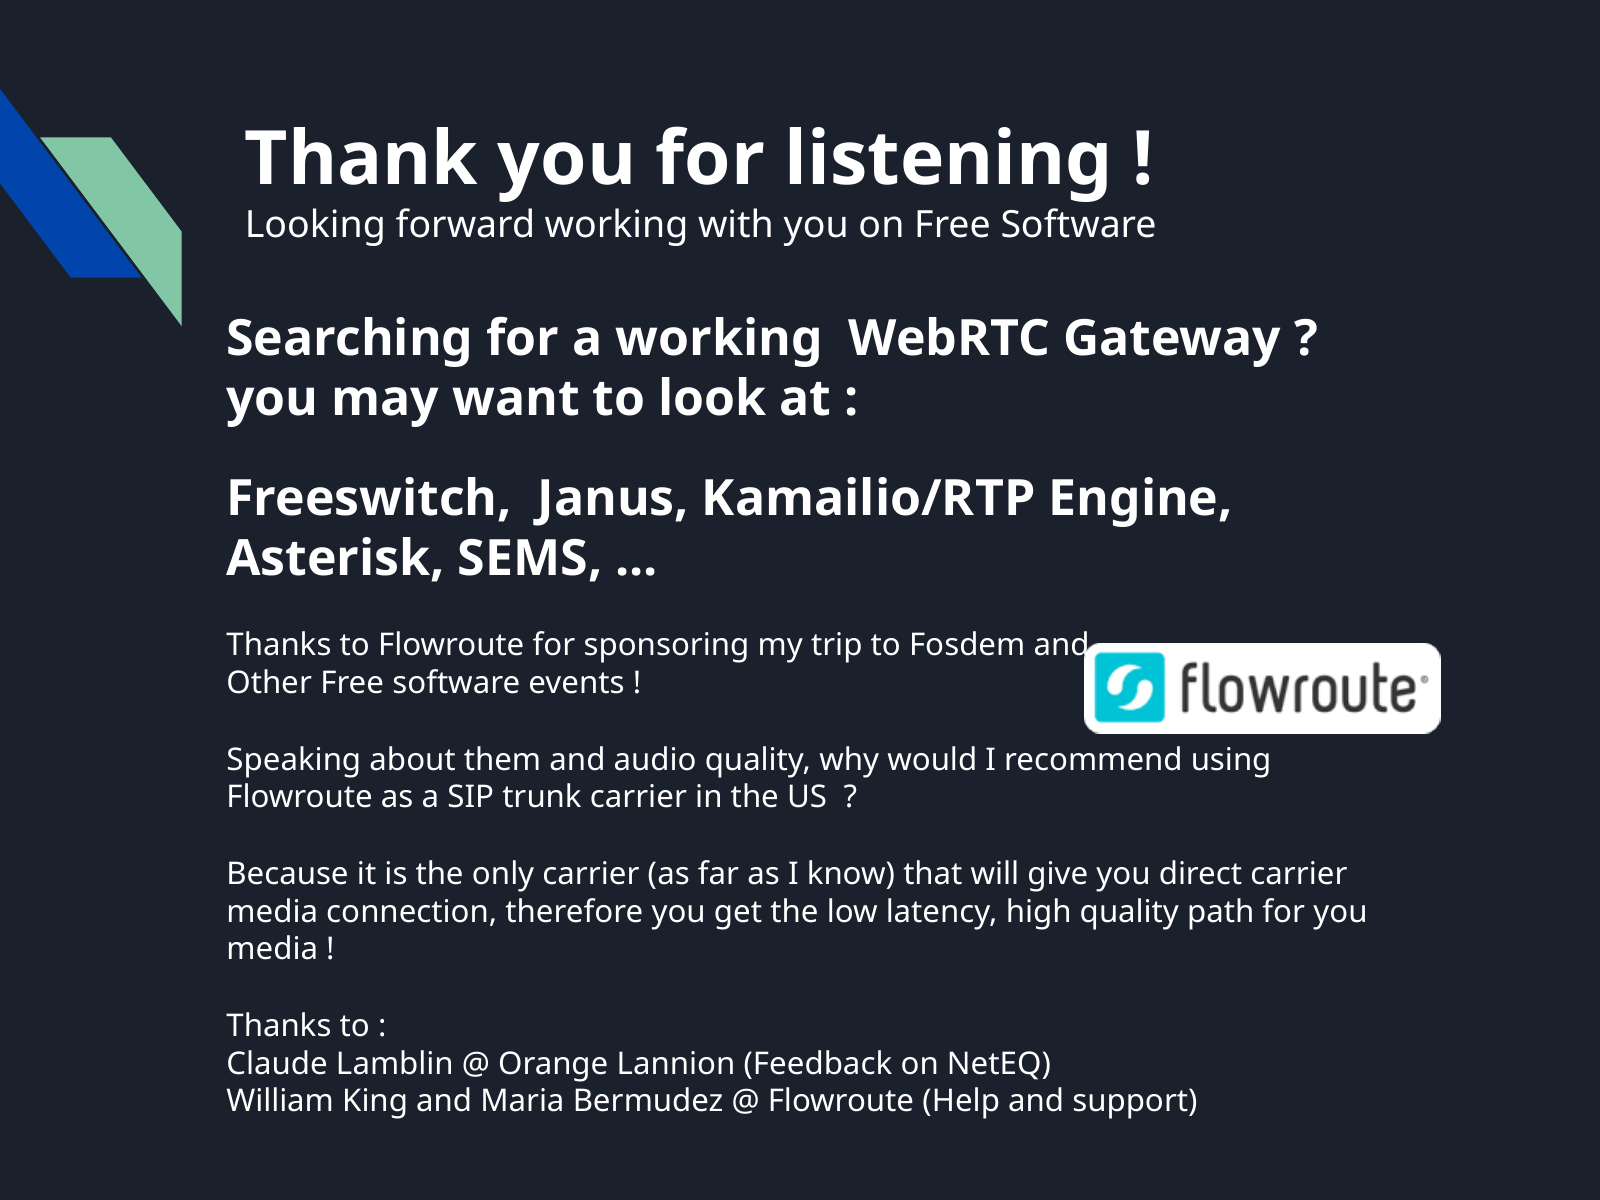

# Thank you for listening ! Looking forward working with you on Free Software
Searching for a working WebRTC Gateway ?
you may want to look at :
Freeswitch, Janus, Kamailio/RTP Engine, Asterisk, SEMS, ...
Thanks to Flowroute for sponsoring my trip to Fosdem and
Other Free software events !
Speaking about them and audio quality, why would I recommend using Flowroute as a SIP trunk carrier in the US ?
Because it is the only carrier (as far as I know) that will give you direct carrier media connection, therefore you get the low latency, high quality path for you media !
Thanks to :
Claude Lamblin @ Orange Lannion (Feedback on NetEQ)
William King and Maria Bermudez @ Flowroute (Help and support)